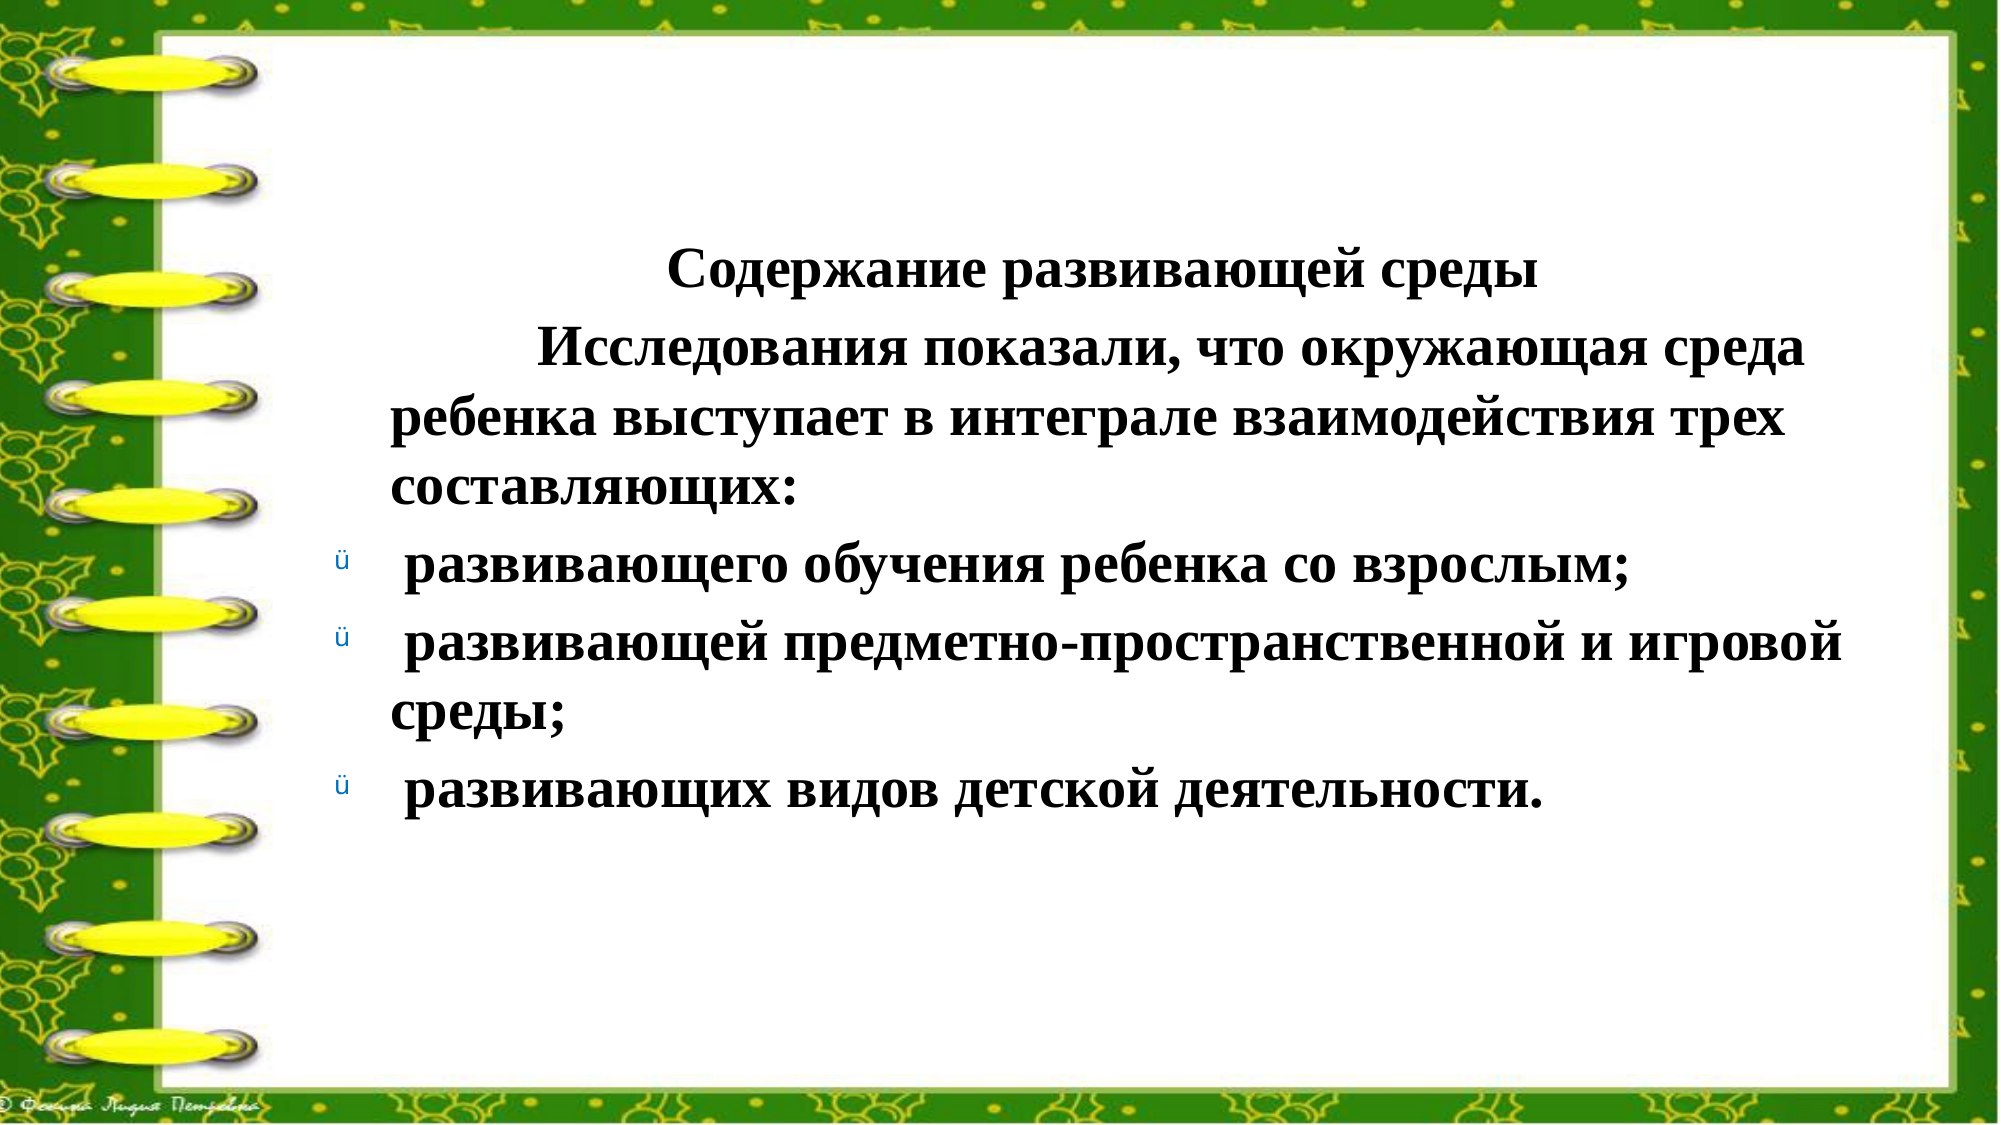

Содержание развивающей среды
		Исследования показали, что окружающая среда ребенка выступает в интеграле взаимодействия трех составляющих:
 развивающего обучения ребенка со взрослым;
 развивающей предметно-пространственной и игровой среды;
 развивающих видов детской деятельности.